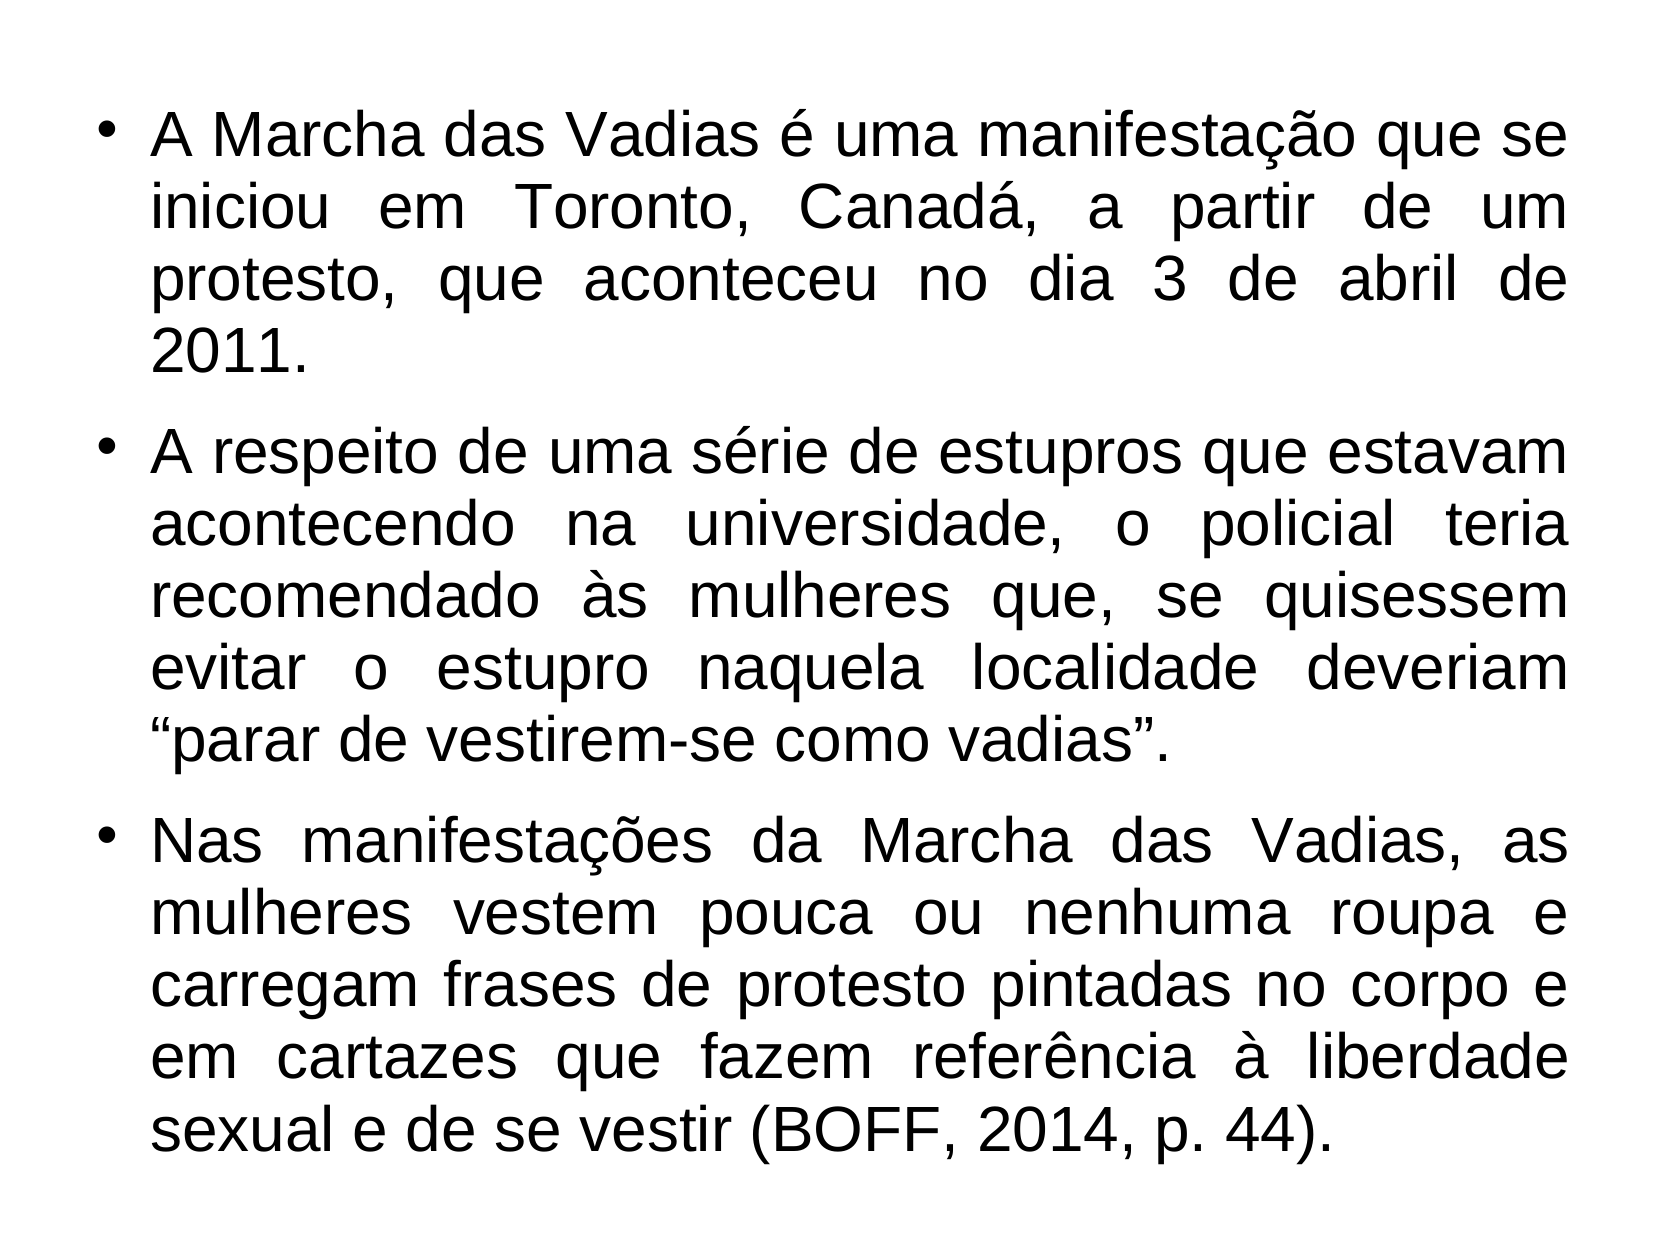

# A Marcha das Vadias é uma manifestação que se iniciou em Toronto, Canadá, a partir de um protesto, que aconteceu no dia 3 de abril de 2011.
A respeito de uma série de estupros que estavam acontecendo na universidade, o policial teria recomendado às mulheres que, se quisessem evitar o estupro naquela localidade deveriam “parar de vestirem-se como vadias”.
Nas manifestações da Marcha das Vadias, as mulheres vestem pouca ou nenhuma roupa e carregam frases de protesto pintadas no corpo e em cartazes que fazem referência à liberdade sexual e de se vestir (BOFF, 2014, p. 44).